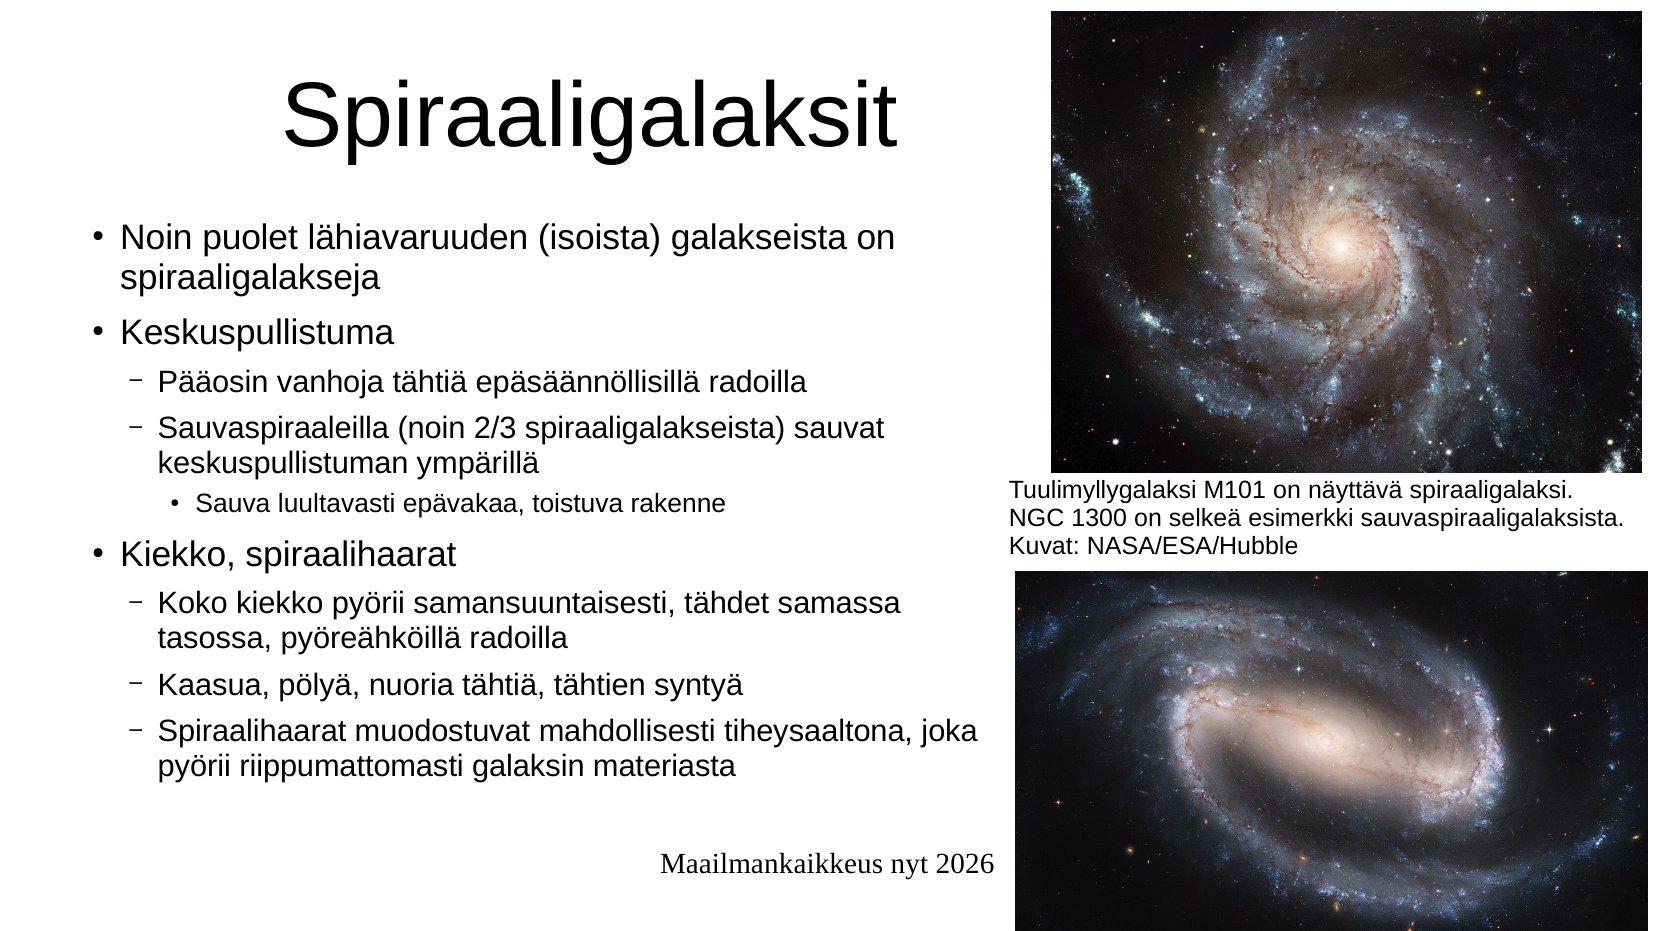

# Spiraaligalaksit
Noin puolet lähiavaruuden (isoista) galakseista on spiraaligalakseja
Keskuspullistuma
Pääosin vanhoja tähtiä epäsäännöllisillä radoilla
Sauvaspiraaleilla (noin 2/3 spiraaligalakseista) sauvat keskuspullistuman ympärillä
Sauva luultavasti epävakaa, toistuva rakenne
Kiekko, spiraalihaarat
Koko kiekko pyörii samansuuntaisesti, tähdet samassa tasossa, pyöreähköillä radoilla
Kaasua, pölyä, nuoria tähtiä, tähtien syntyä
Spiraalihaarat muodostuvat mahdollisesti tiheysaaltona, joka pyörii riippumattomasti galaksin materiasta
Tuulimyllygalaksi M101 on näyttävä spiraaligalaksi.
NGC 1300 on selkeä esimerkki sauvaspiraaligalaksista.
Kuvat: NASA/ESA/Hubble